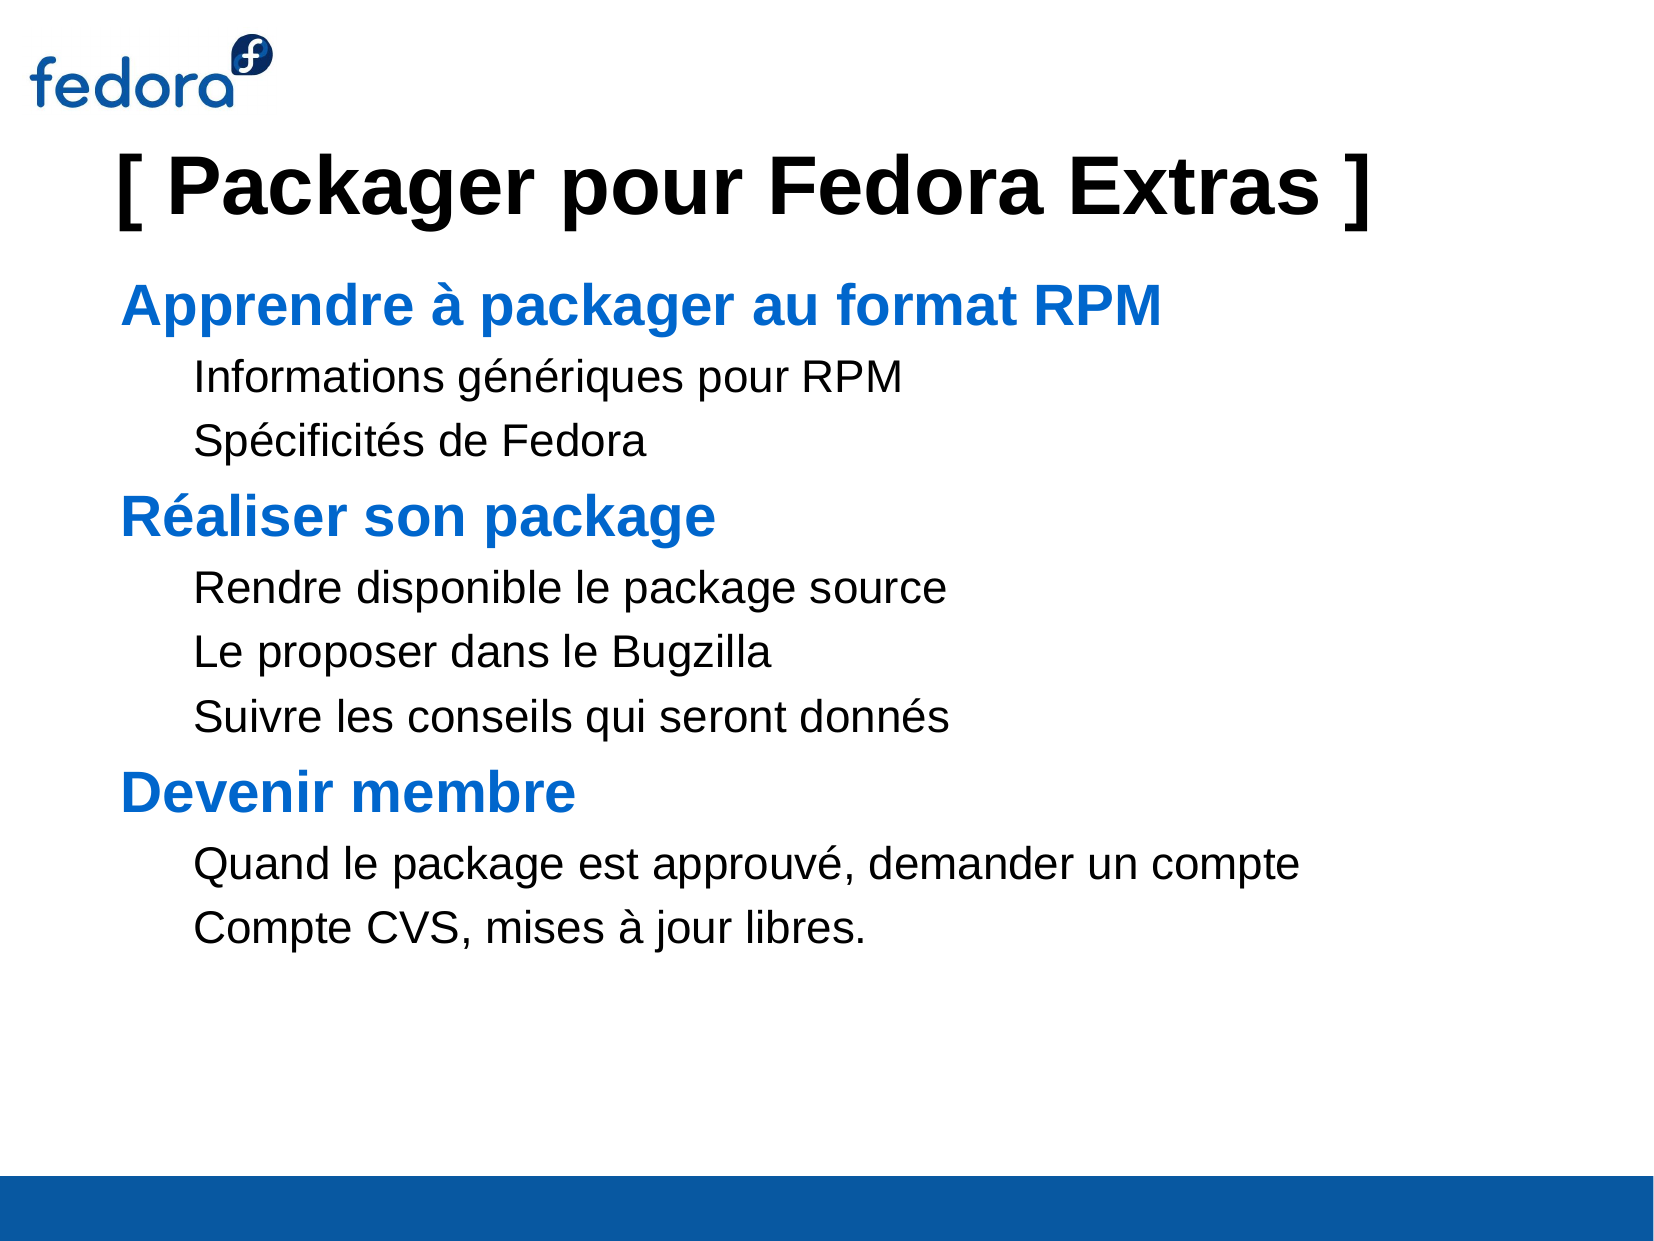

# [ Packager pour Fedora Extras ]
Apprendre à packager au format RPM
Informations génériques pour RPM
Spécificités de Fedora
Réaliser son package
Rendre disponible le package source
Le proposer dans le Bugzilla
Suivre les conseils qui seront donnés
Devenir membre
Quand le package est approuvé, demander un compte
Compte CVS, mises à jour libres.